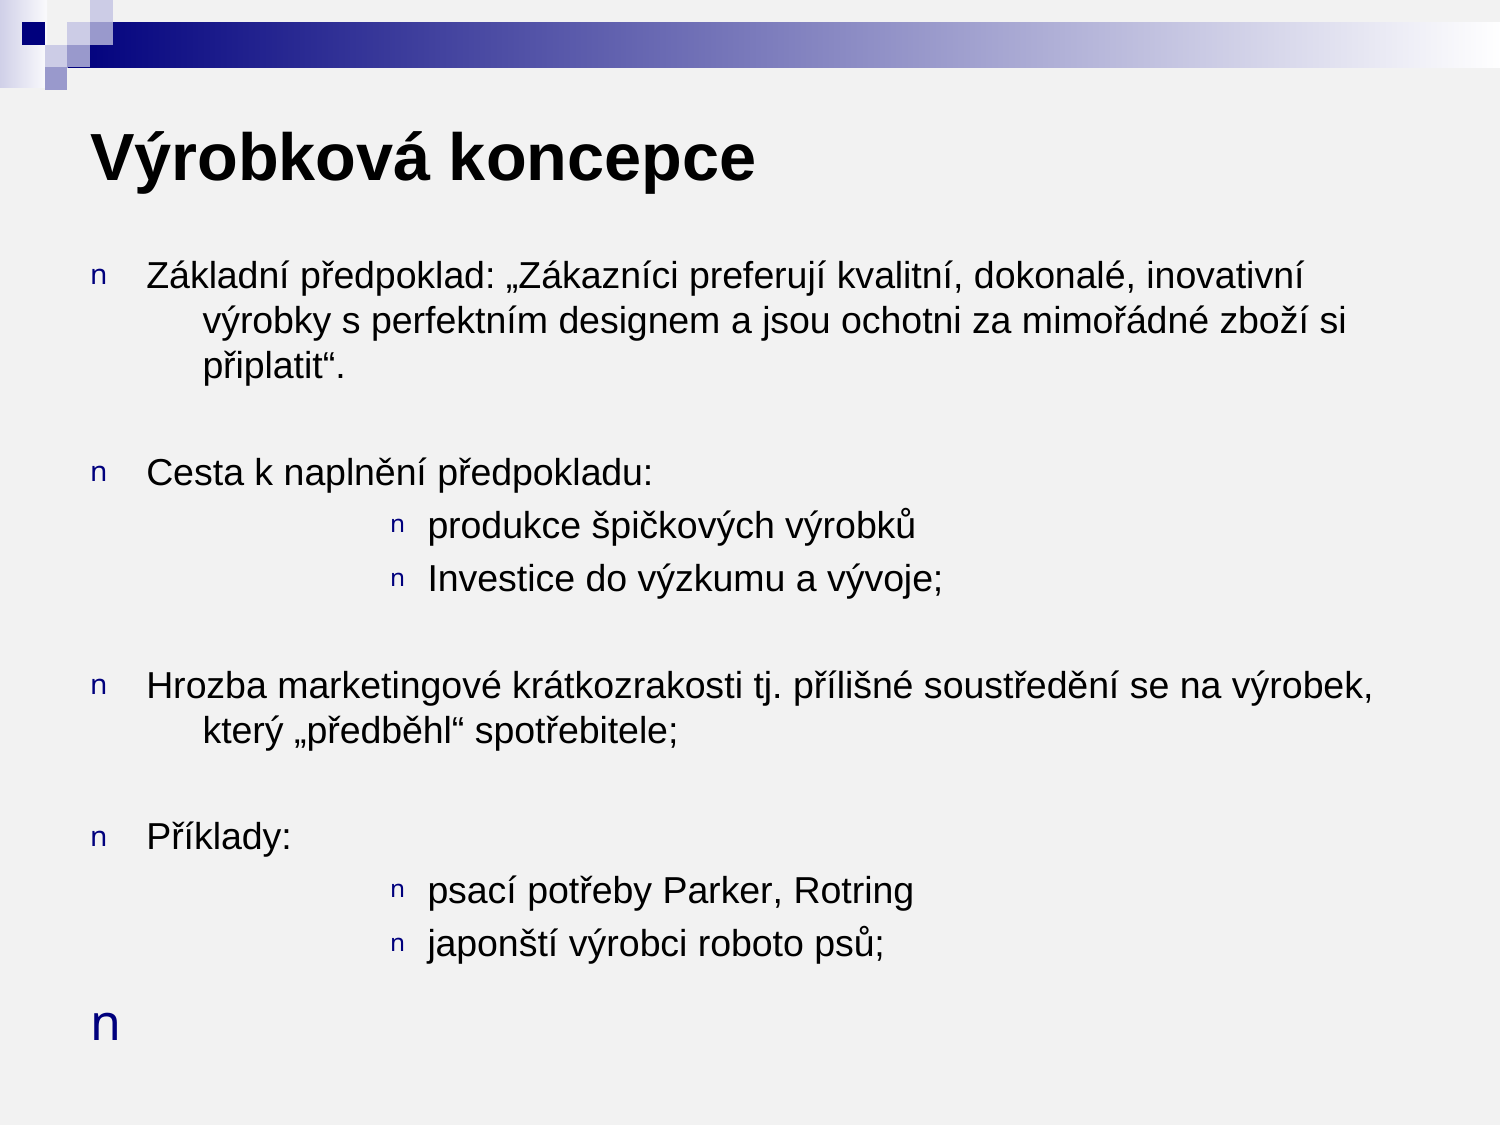

# Výrobková koncepce
Základní předpoklad: „Zákazníci preferují kvalitní, dokonalé, inovativní výrobky s perfektním designem a jsou ochotni za mimořádné zboží si připlatit“.
Cesta k naplnění předpokladu:
produkce špičkových výrobků
Investice do výzkumu a vývoje;
Hrozba marketingové krátkozrakosti tj. přílišné soustředění se na výrobek, který „předběhl“ spotřebitele;
Příklady:
psací potřeby Parker, Rotring
japonští výrobci roboto psů;